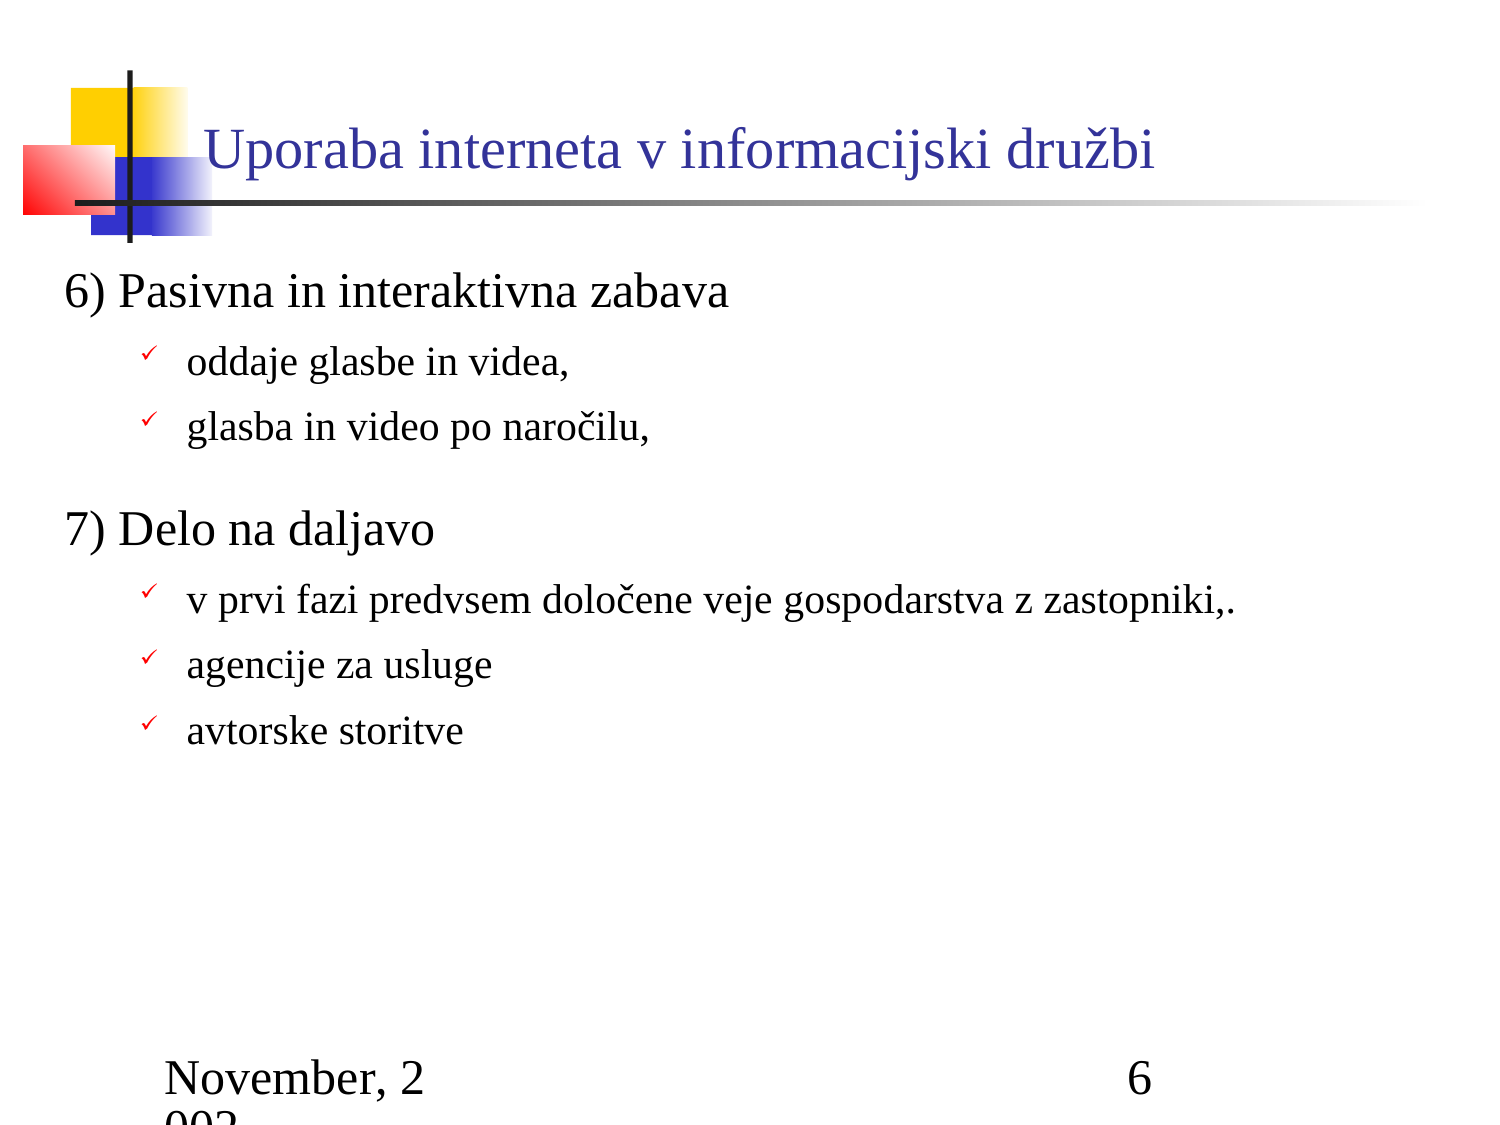

# Uporaba interneta v informacijski družbi
6) Pasivna in interaktivna zabava
oddaje glasbe in videa,
glasba in video po naročilu,
7) Delo na daljavo
v prvi fazi predvsem določene veje gospodarstva z zastopniki,.
agencije za usluge
avtorske storitve
November, 2002
TR
6